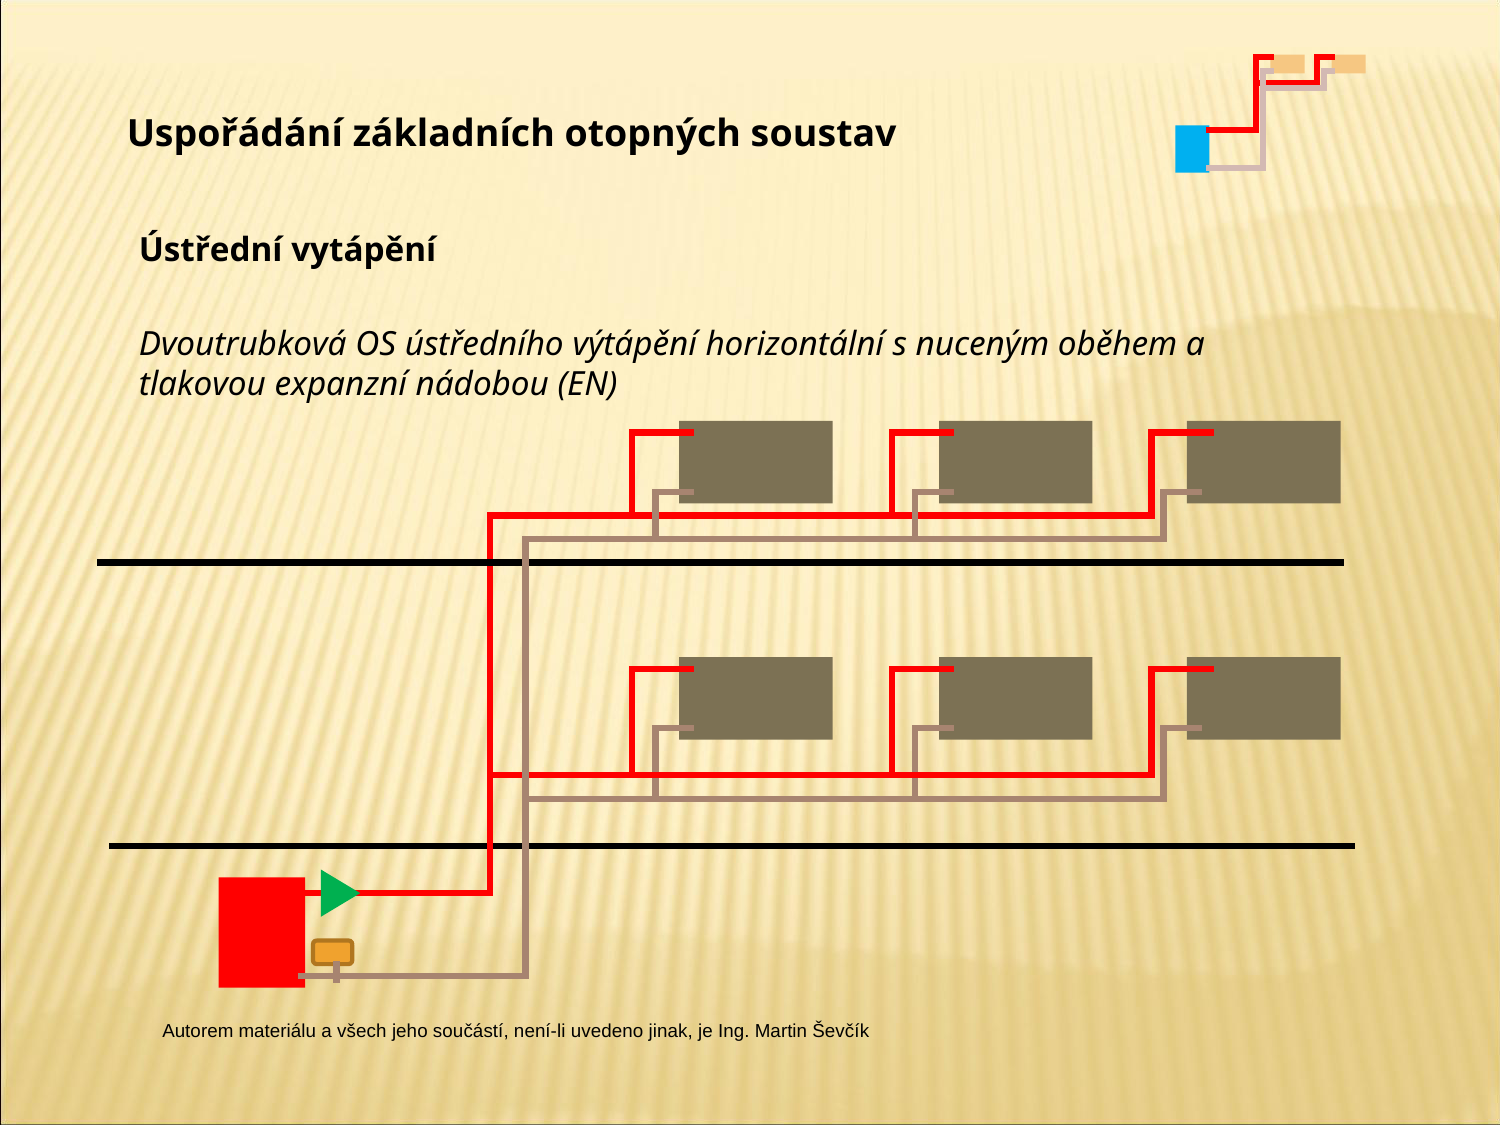

Uspořádání základních otopných soustav
Ústřední vytápění
Dvoutrubková OS ústředního výtápění horizontální s nuceným oběhem a tlakovou expanzní nádobou (EN)
Autorem materiálu a všech jeho součástí, není-li uvedeno jinak, je Ing. Martin Ševčík